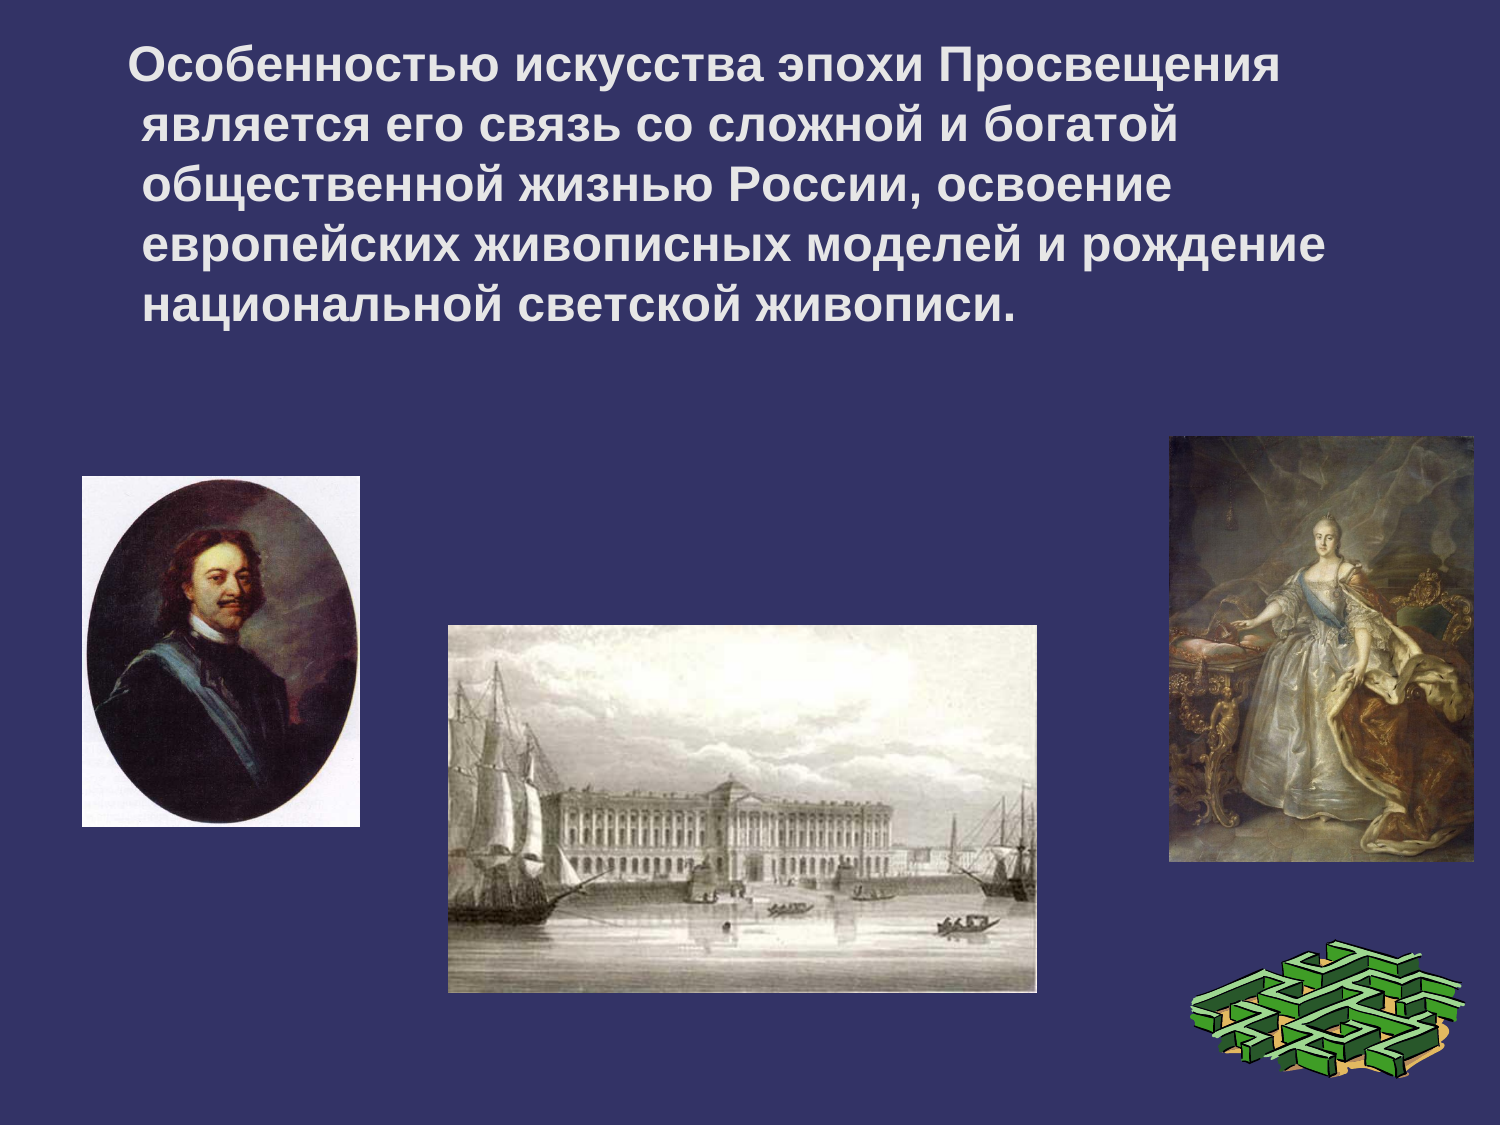

# Особенностью искусства эпохи Просвещения является его связь со сложной и богатой общественной жизнью России, освоение европейских живописных моделей и рождение национальной светской живописи.